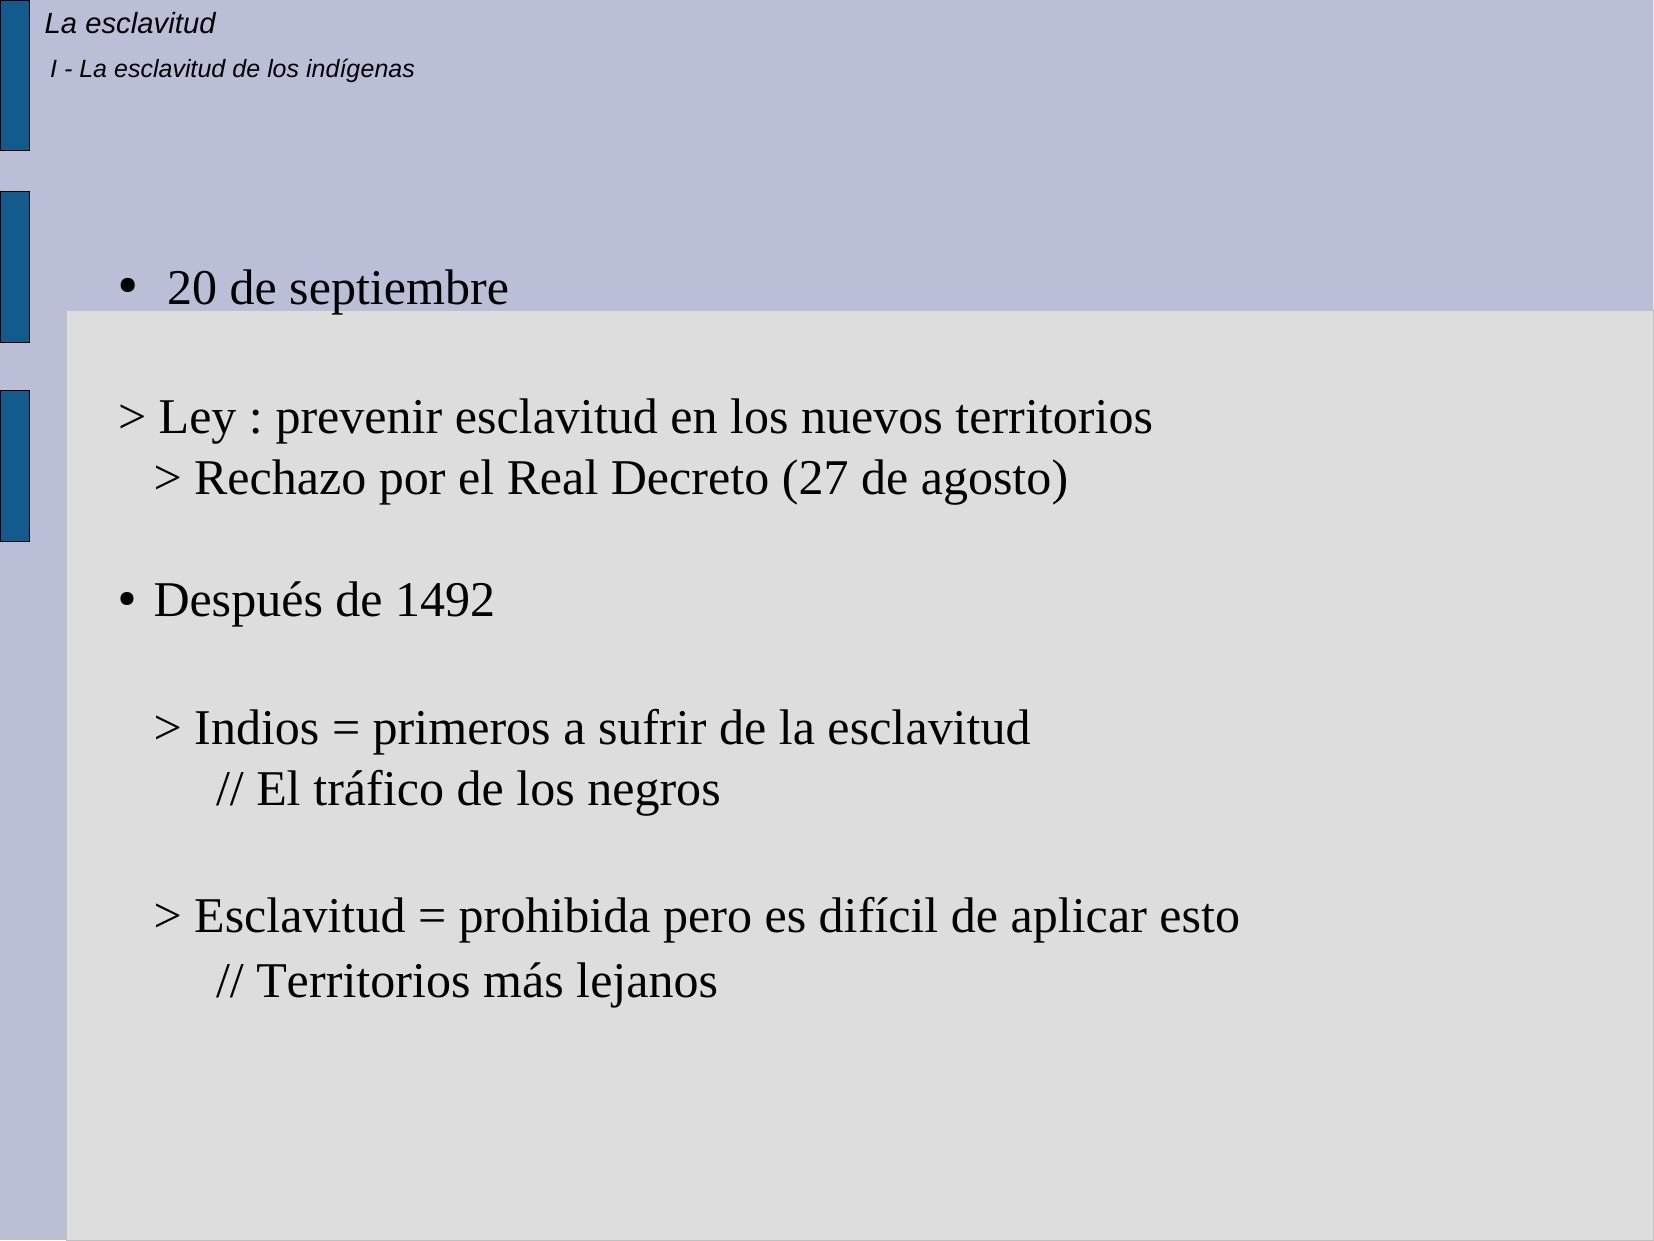

I - La esclavitud de los indígenas
#
 20 de septiembre
> Ley : prevenir esclavitud en los nuevos territorios
> Rechazo por el Real Decreto (27 de agosto)
Después de 1492
> Indios = primeros a sufrir de la esclavitud
 // El tráfico de los negros
> Esclavitud = prohibida pero es difícil de aplicar esto
 // Territorios más lejanos